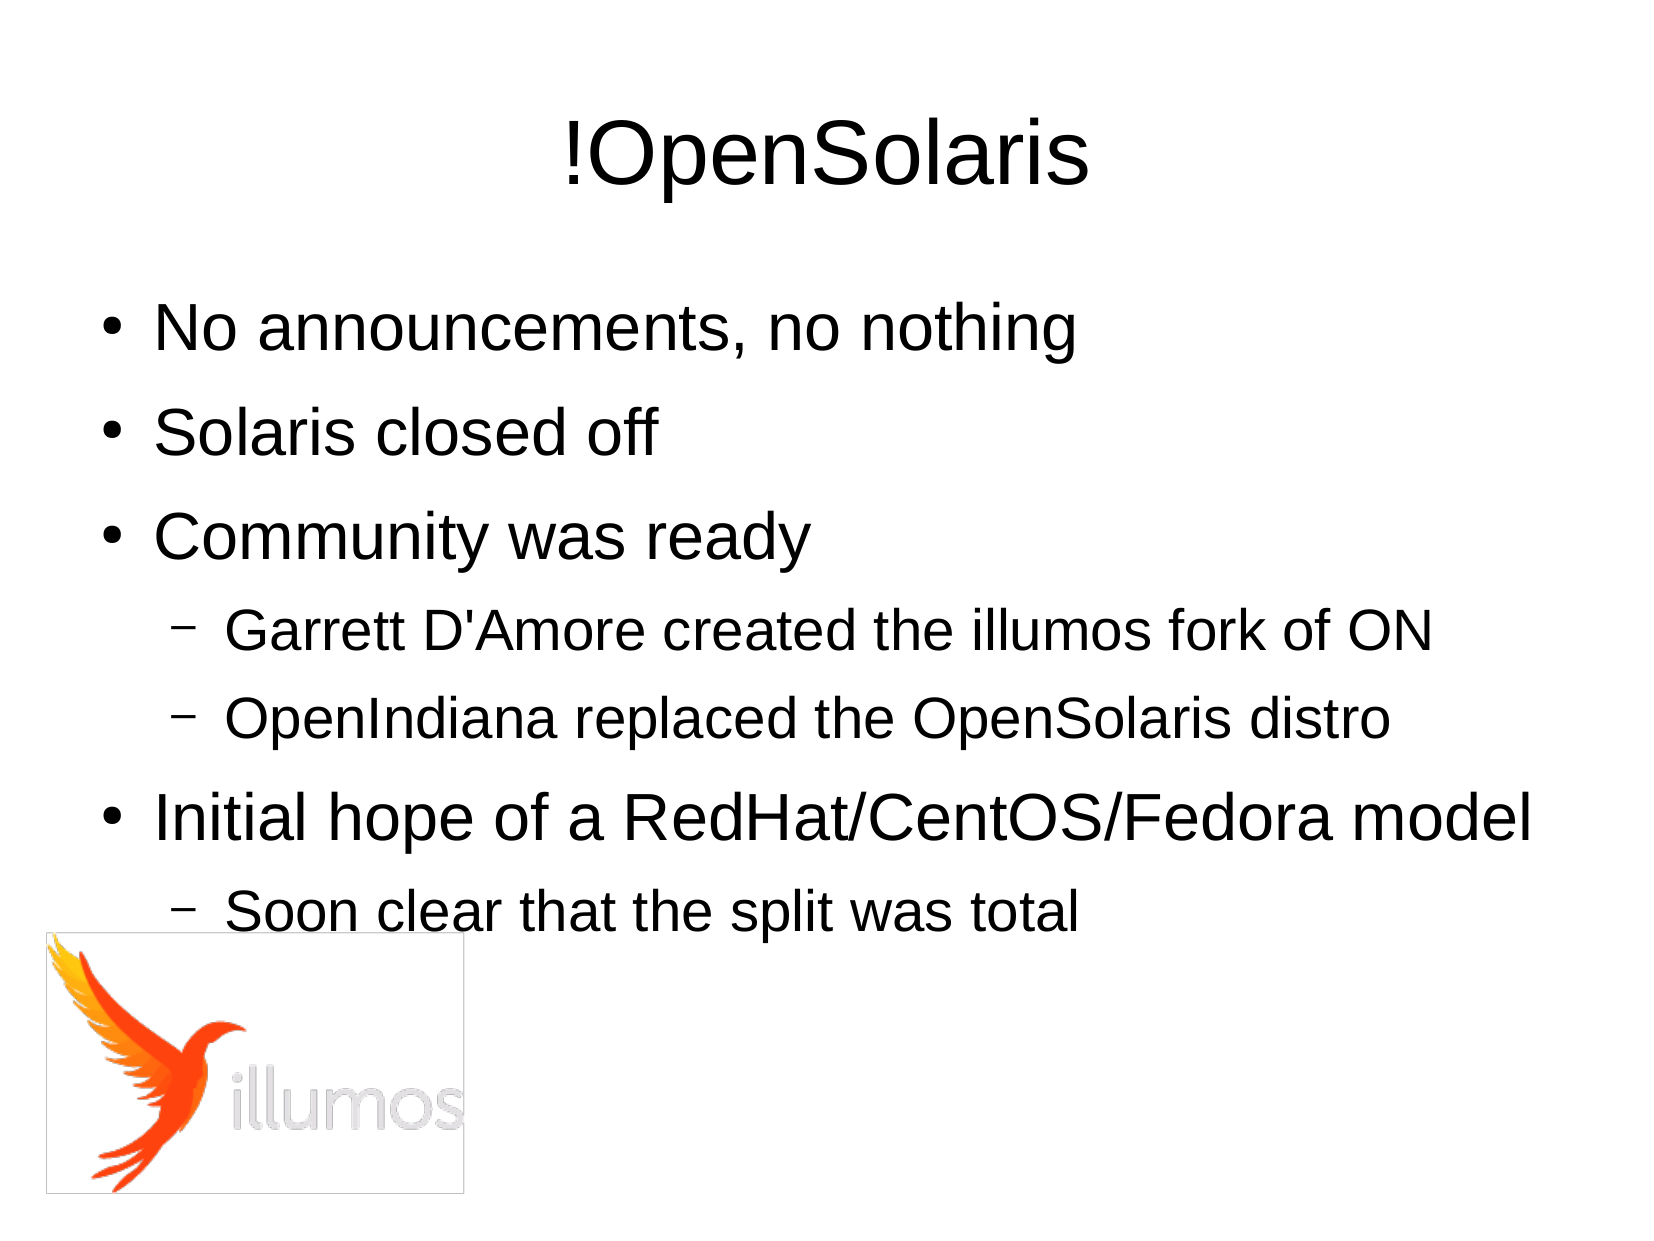

# !OpenSolaris
No announcements, no nothing
Solaris closed off
Community was ready
Garrett D'Amore created the illumos fork of ON
OpenIndiana replaced the OpenSolaris distro
Initial hope of a RedHat/CentOS/Fedora model
Soon clear that the split was total